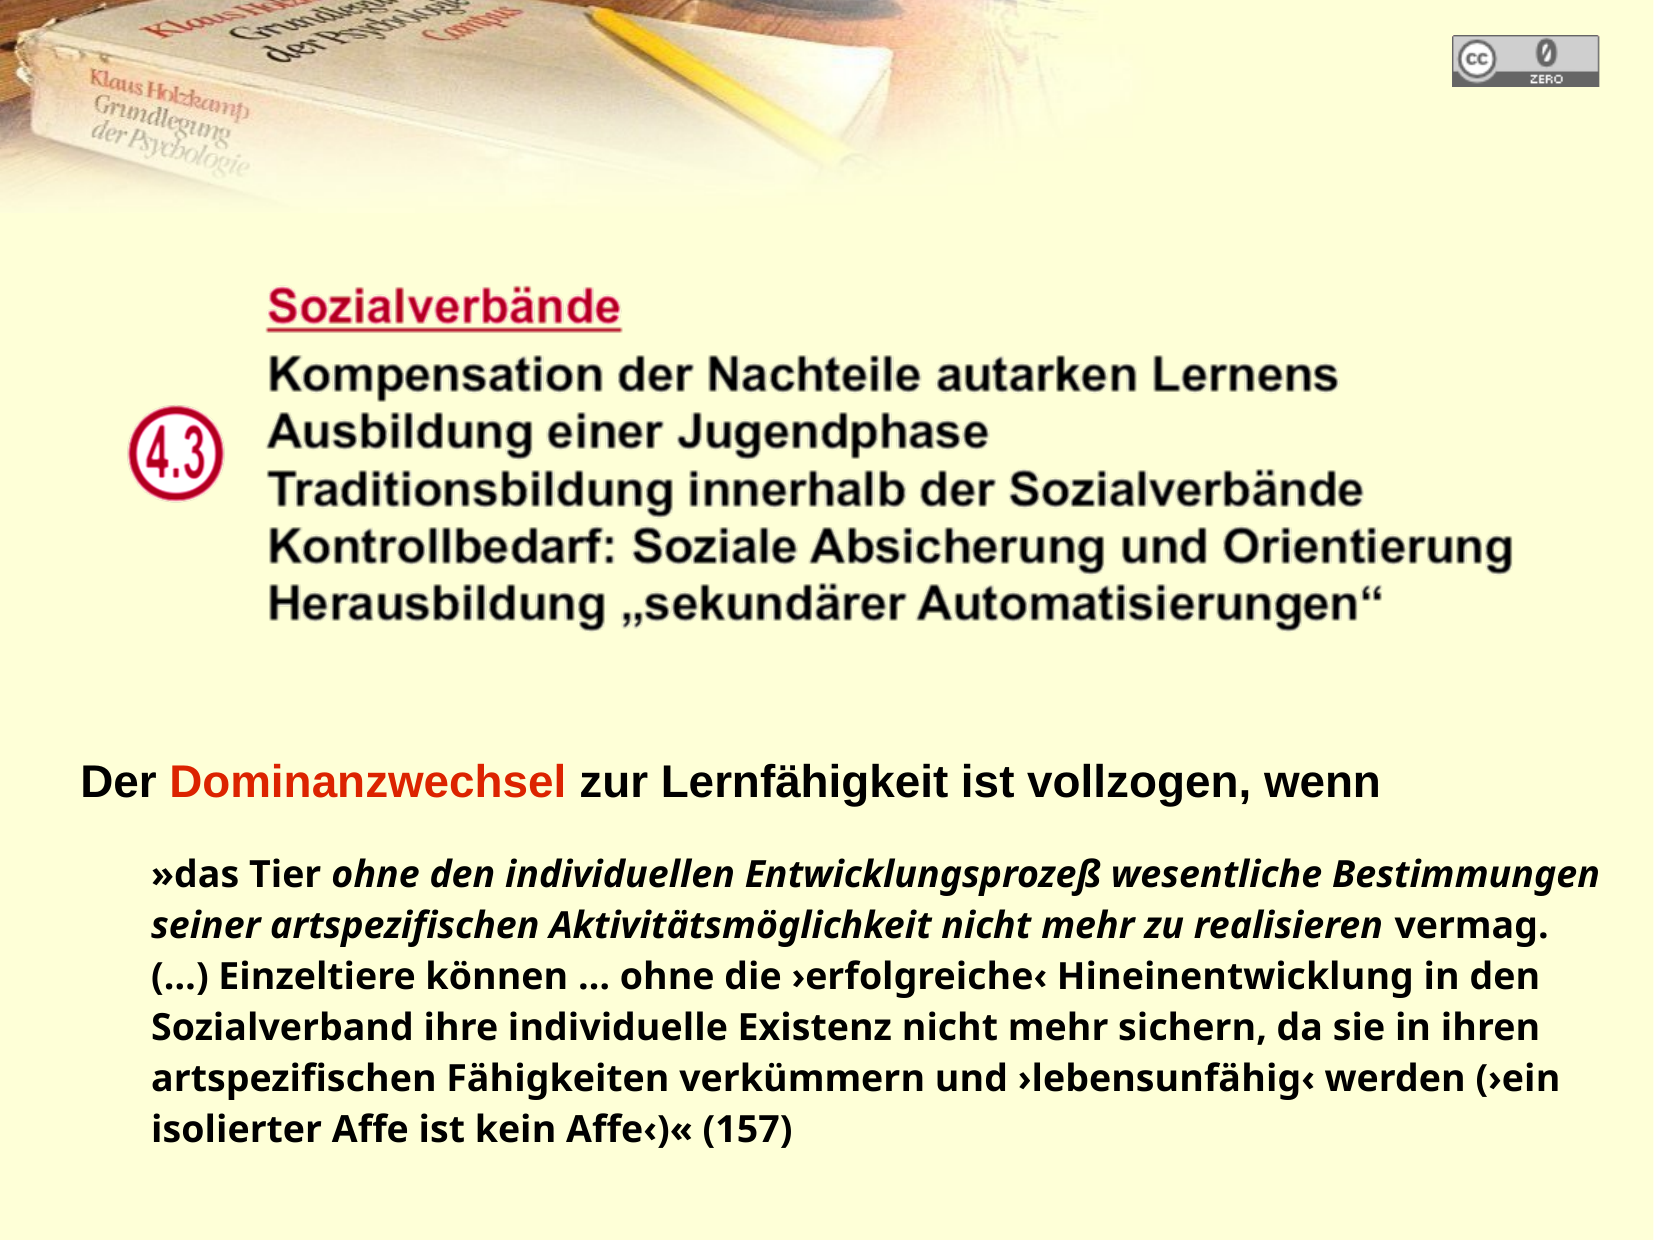

# Der Dominanzwechsel zur Lernfähigkeit ist vollzogen, wenn
»das Tier ohne den individuellen Entwicklungsprozeß wesentliche Bestimmungen seiner artspezifischen Aktivitätsmöglichkeit nicht mehr zu realisieren vermag. (…) Einzeltiere können … ohne die ›erfolgreiche‹ Hineinentwicklung in den Sozialverband ihre individuelle Existenz nicht mehr sichern, da sie in ihren artspezifischen Fähigkeiten verkümmern und ›lebensunfähig‹ werden (›ein isolierter Affe ist kein Affe‹)« (157)